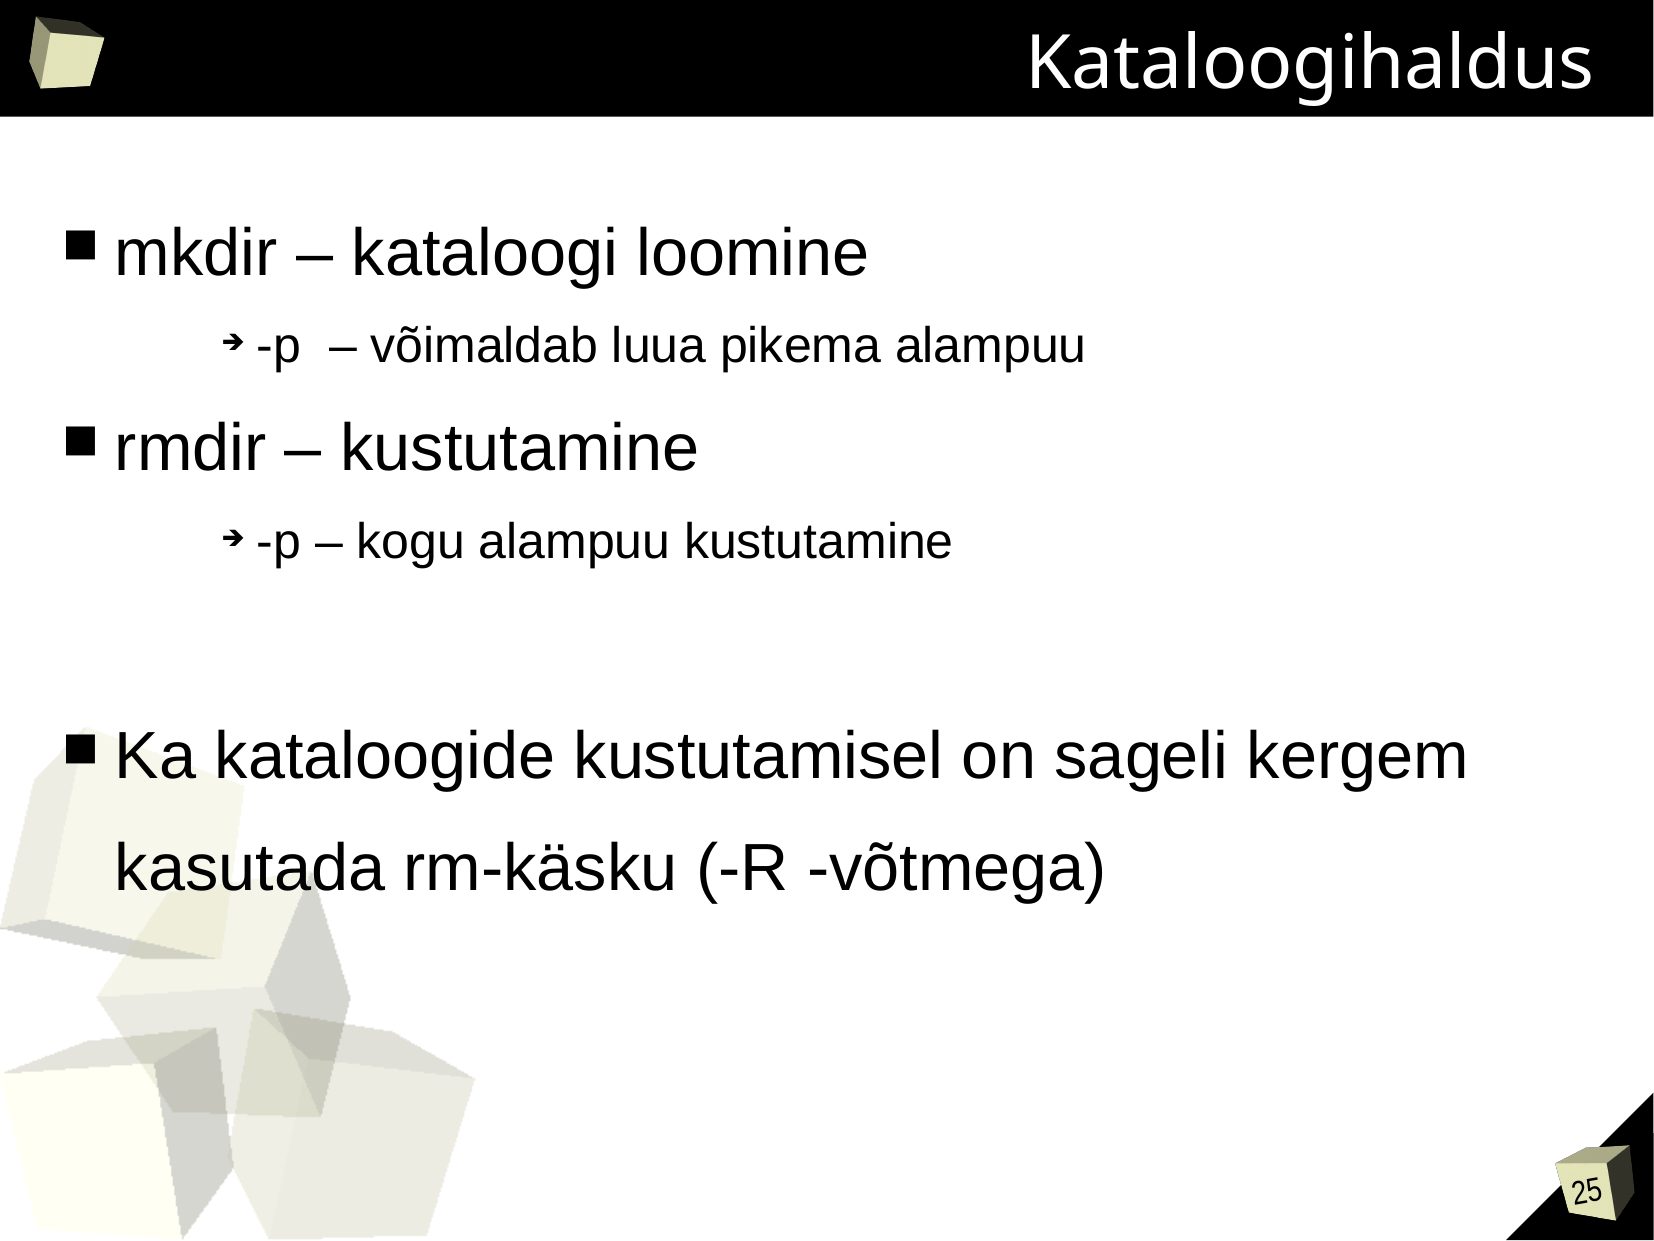

# Kataloogihaldus
mkdir – kataloogi loomine
-p – võimaldab luua pikema alampuu
rmdir – kustutamine
-p – kogu alampuu kustutamine
Ka kataloogide kustutamisel on sageli kergem kasutada rm-käsku (-R -võtmega)